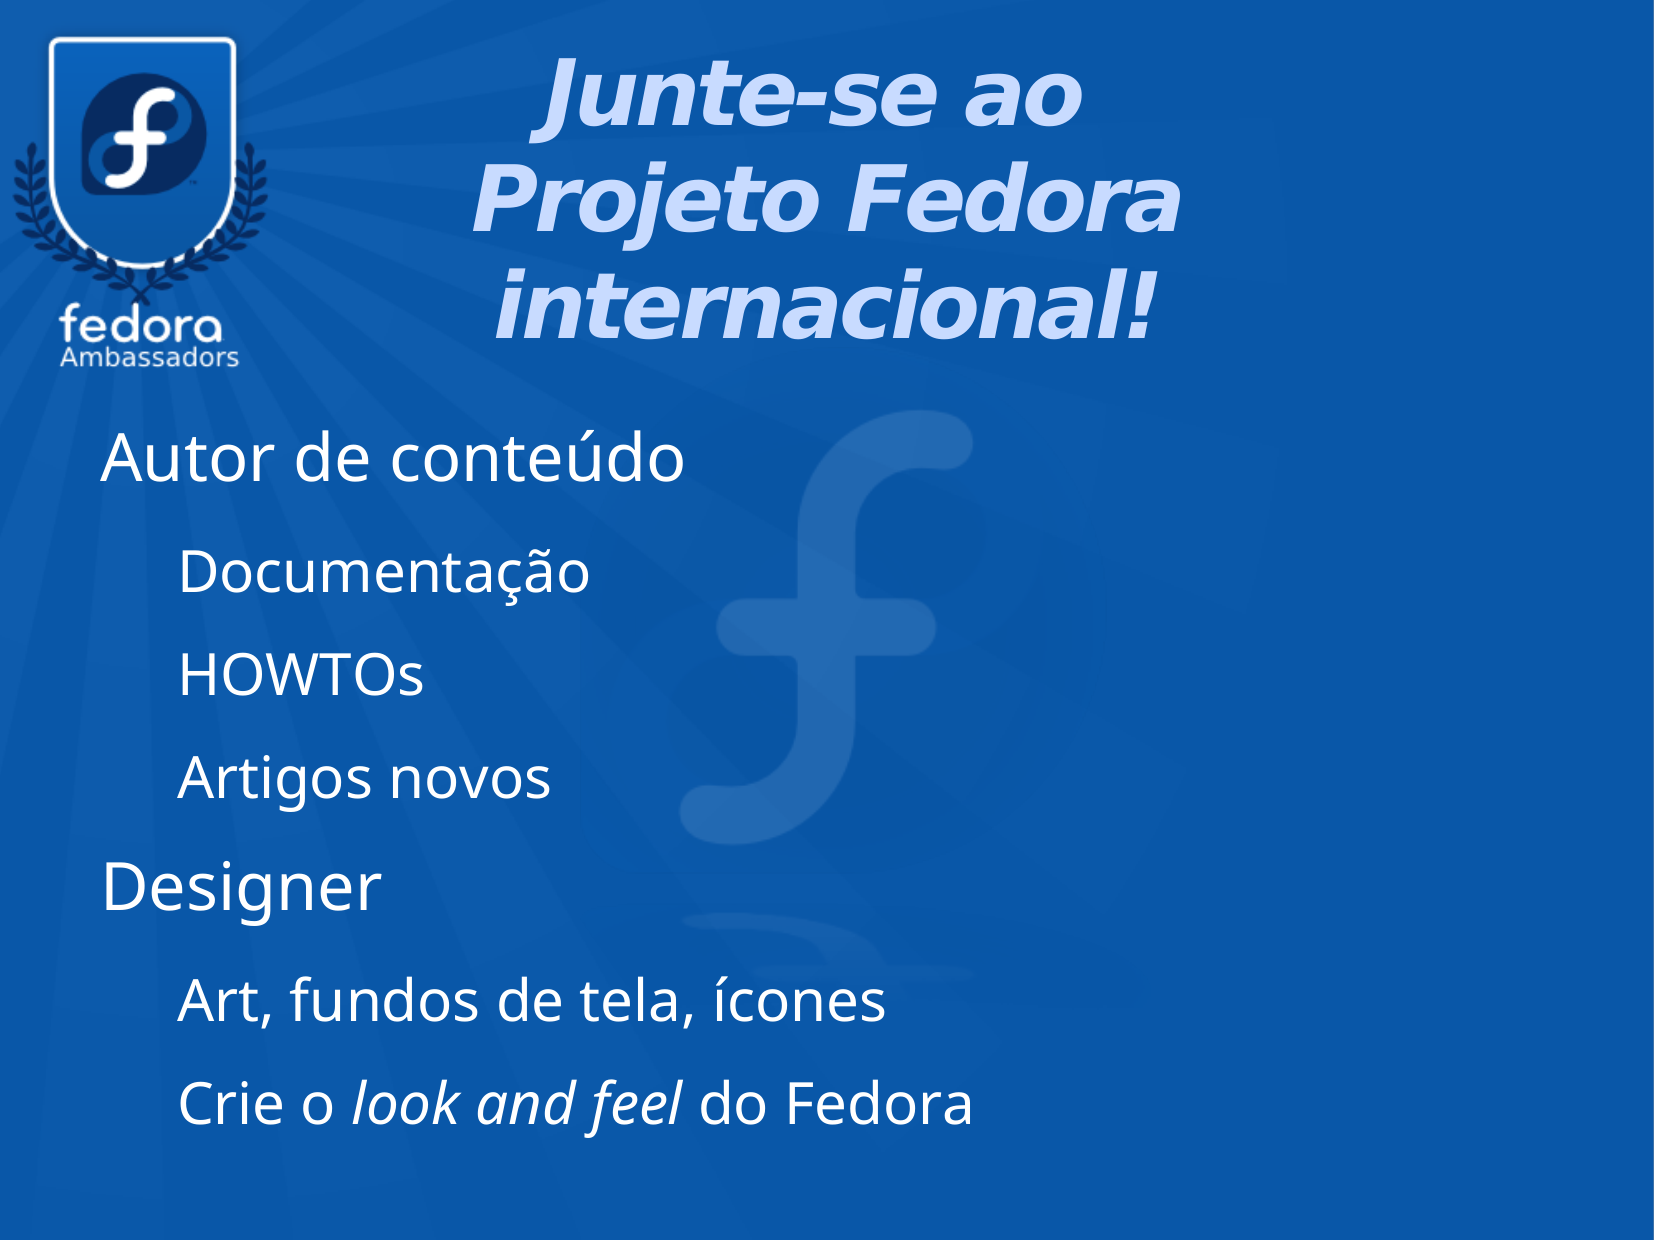

# Junte-se ao Projeto Fedora internacional!
Autor de conteúdo
Documentação
HOWTOs
Artigos novos
Designer
Art, fundos de tela, ícones
Crie o look and feel do Fedora